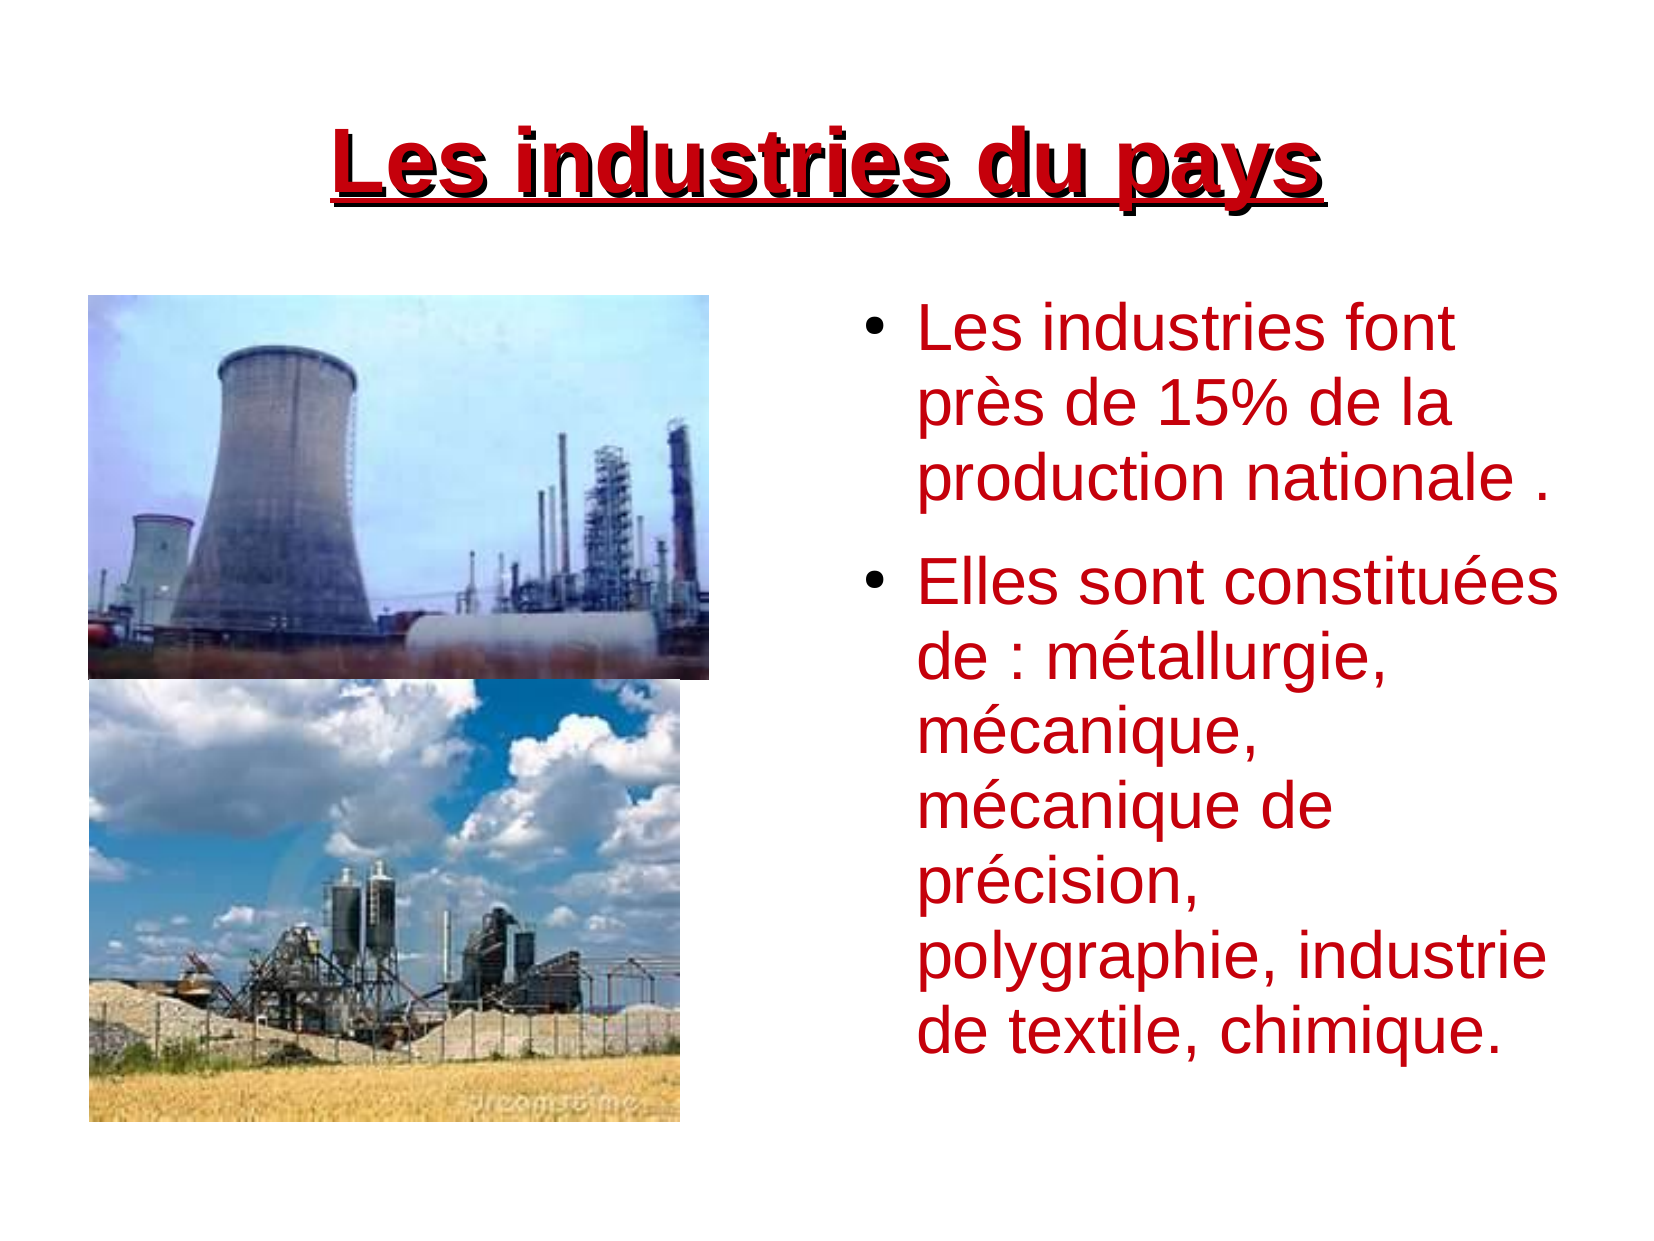

# Les industries du pays
Les industries font près de 15% de la production nationale .
Elles sont constituées de : métallurgie, mécanique, mécanique de précision, polygraphie, industrie de textile, chimique.